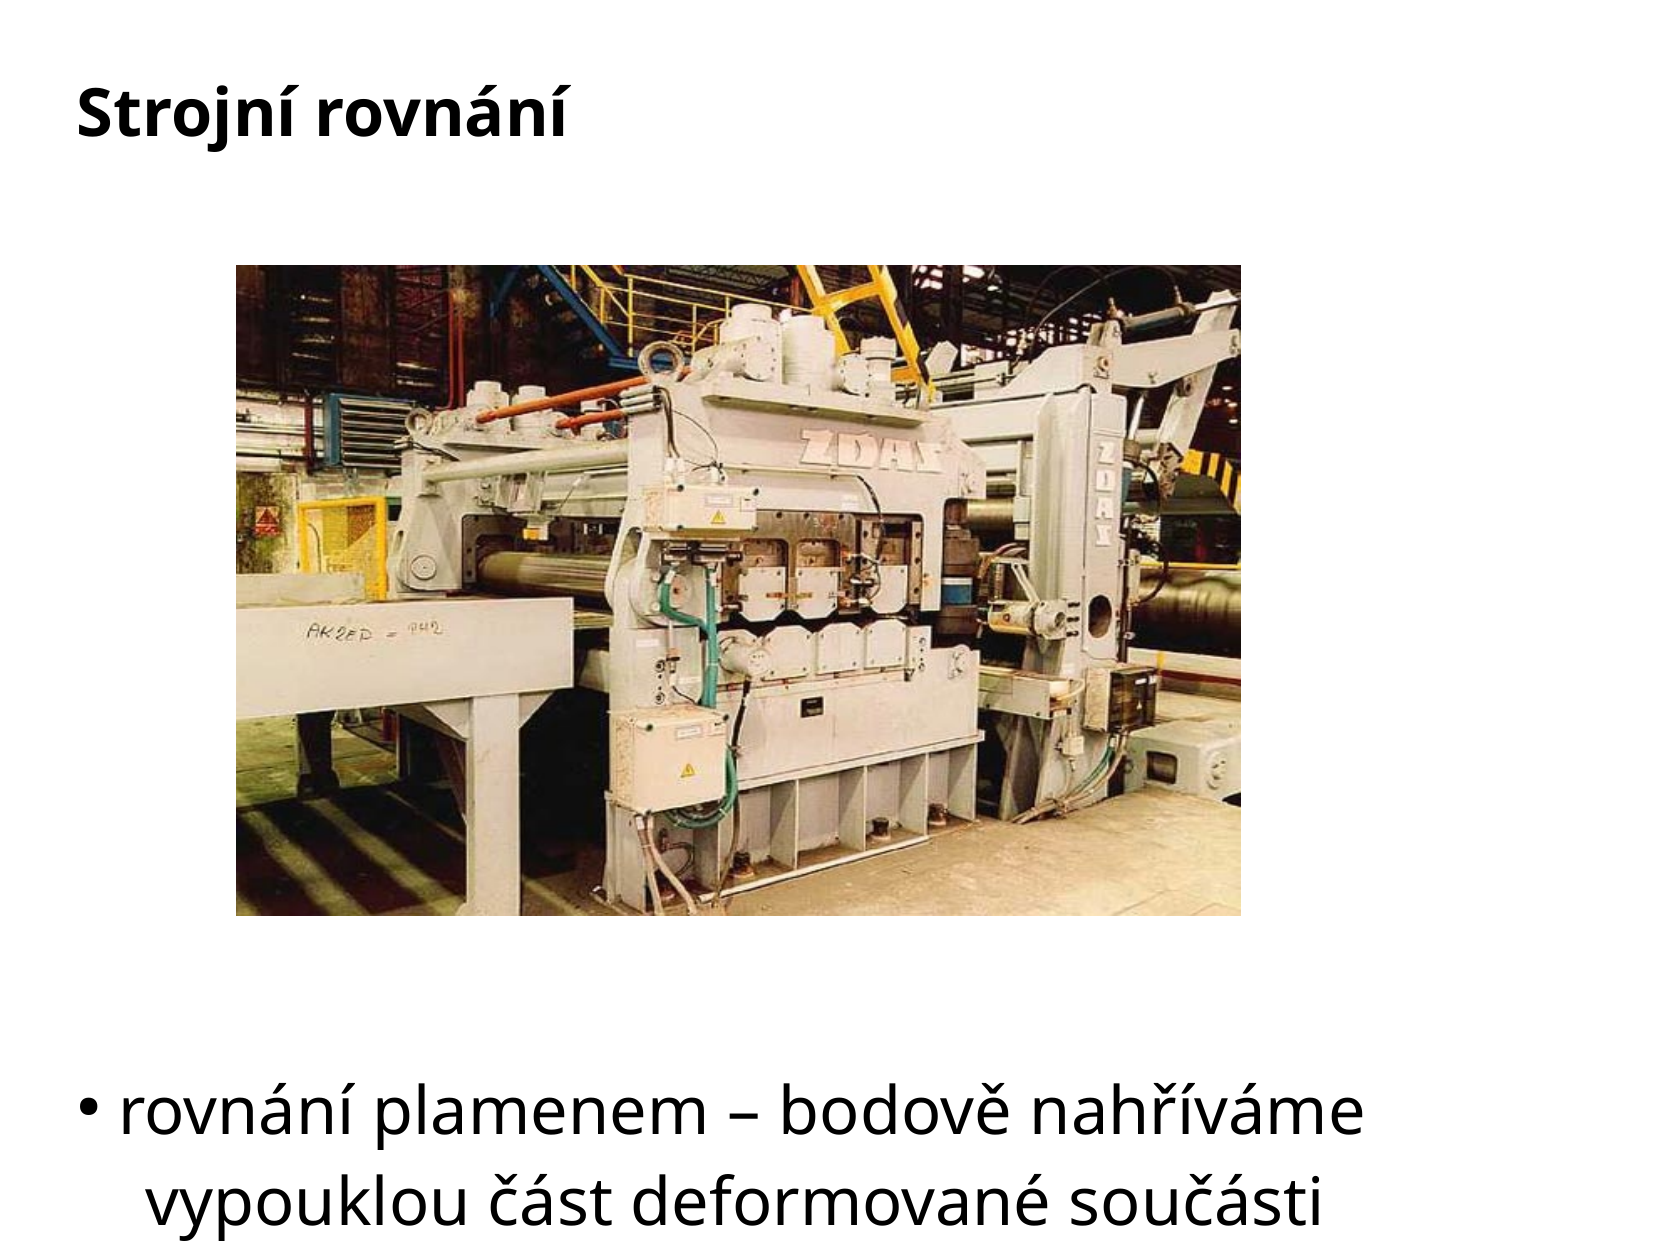

# Strojní rovnání
 rovnání plamenem – bodově nahříváme vypouklou část deformované součásti